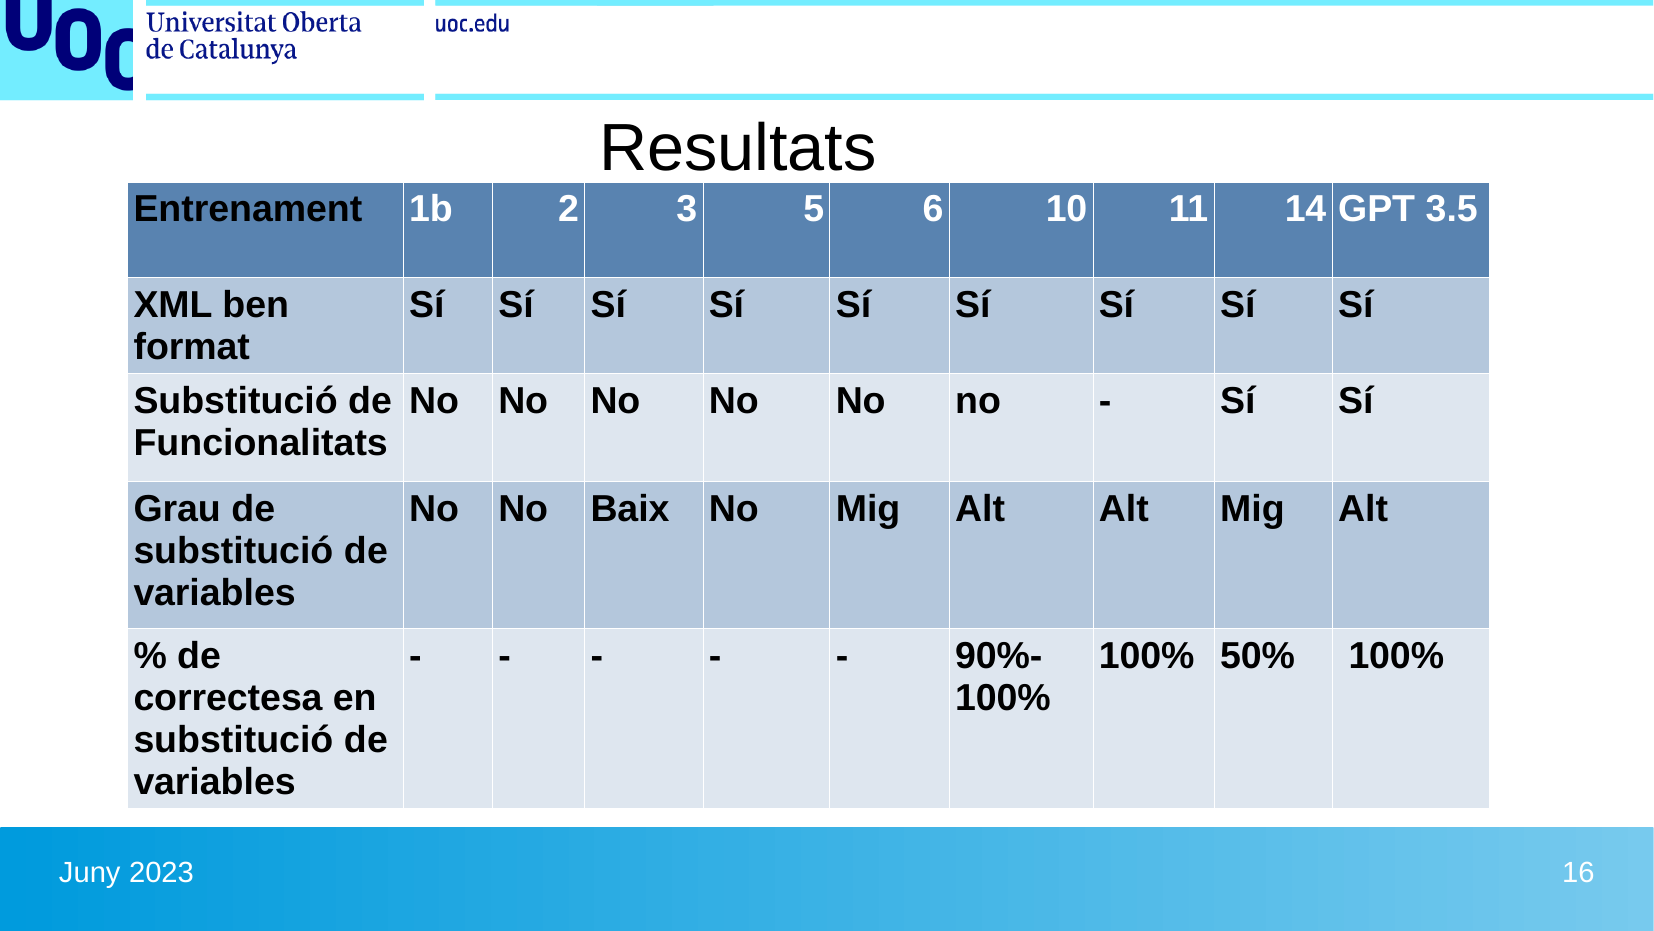

# Resultats
| Entrenament | 1b | 2 | 3 | 5 | 6 | 10 | 11 | 14 | GPT 3.5 |
| --- | --- | --- | --- | --- | --- | --- | --- | --- | --- |
| XML ben format | Sí | Sí | Sí | Sí | Sí | Sí | Sí | Sí | Sí |
| Substitució de Funcionalitats | No | No | No | No | No | no | - | Sí | Sí |
| Grau de substitució de variables | No | No | Baix | No | Mig | Alt | Alt | Mig | Alt |
| % de correctesa en substitució de variables | - | - | - | - | - | 90%-100% | 100% | 50% | 100% |
16